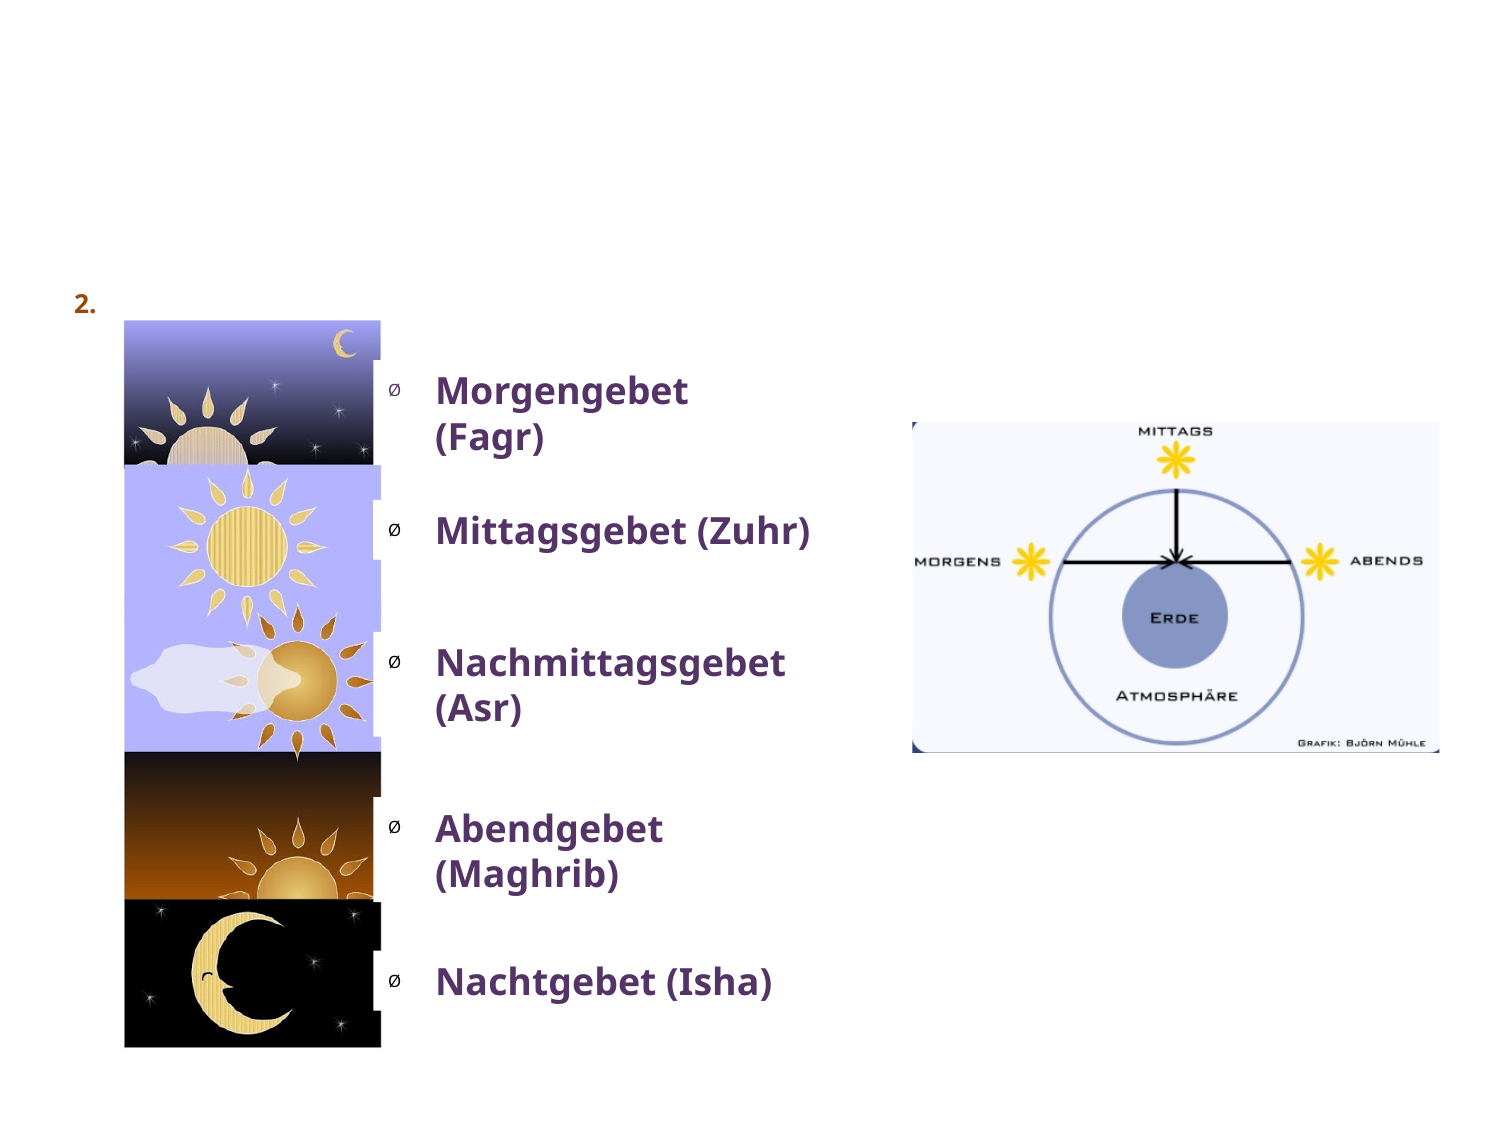

Glaubenspraxis
“Die fünf Säulen des Islam“
Das Gebet (As-Salah)
Morgengebet (Fagr)
Mittagsgebet (Zuhr)
Nachmittagsgebet (Asr)
Abendgebet (Maghrib)
Nachtgebet (Isha)